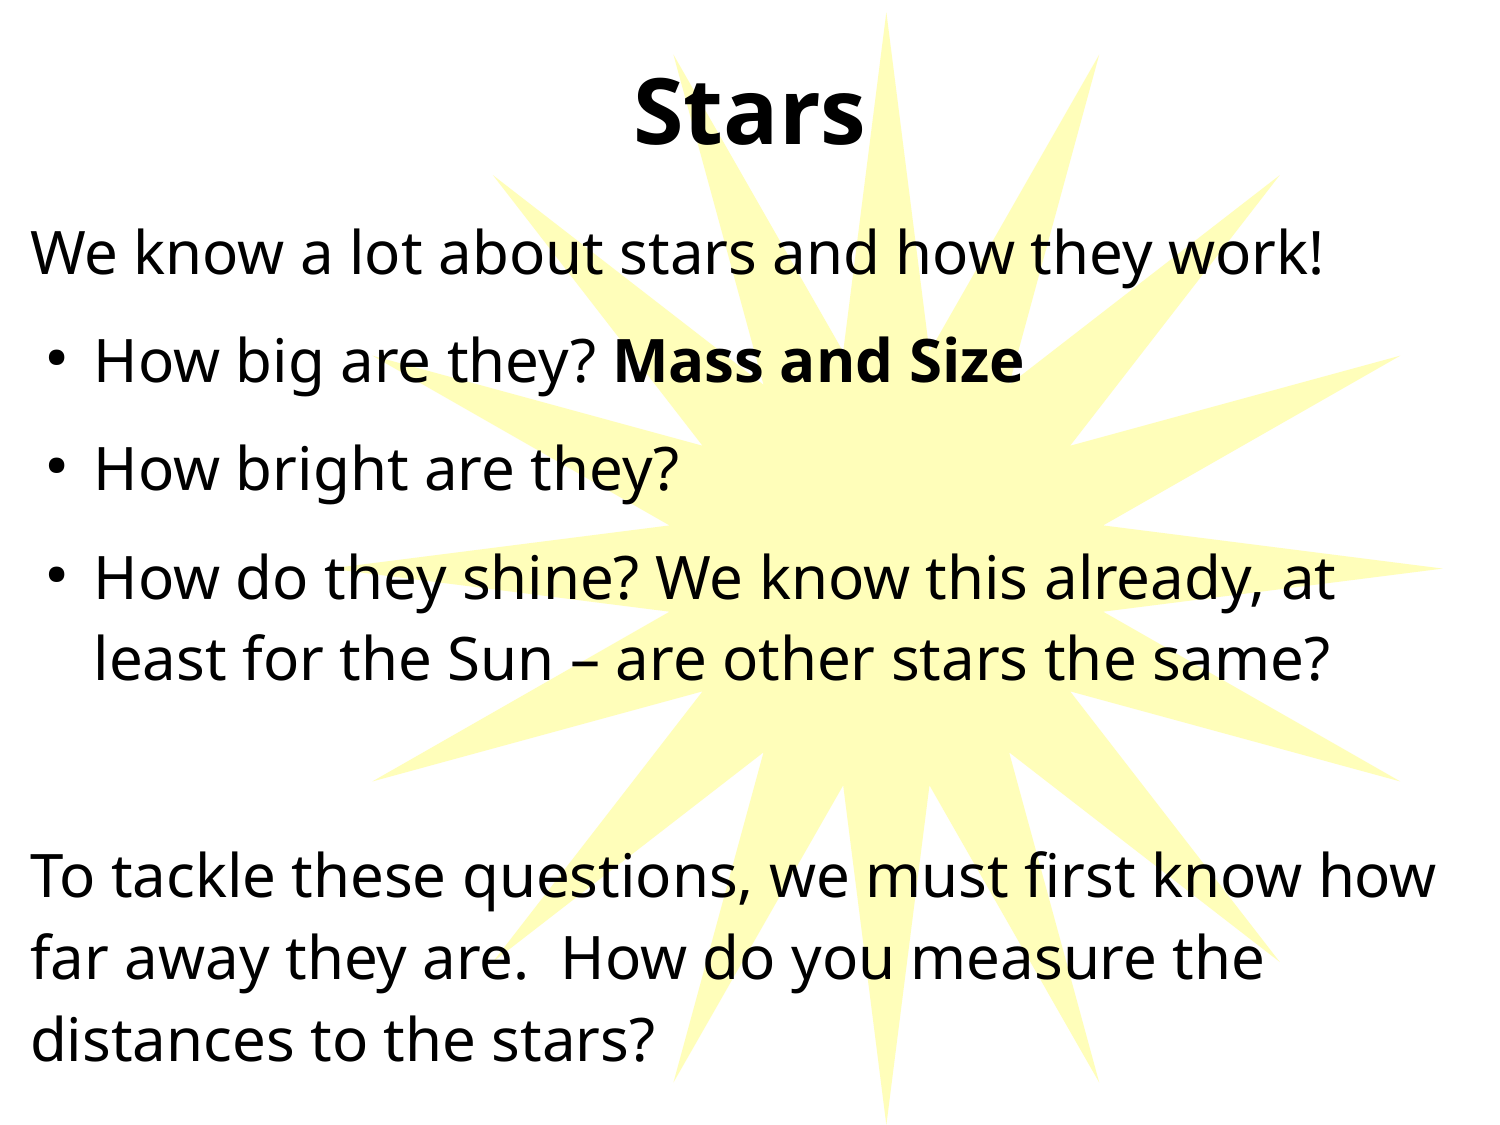

Stars
# We know a lot about stars and how they work!
How big are they? Mass and Size
How bright are they?
How do they shine? We know this already, at least for the Sun – are other stars the same?
To tackle these questions, we must first know how far away they are. How do you measure the distances to the stars?